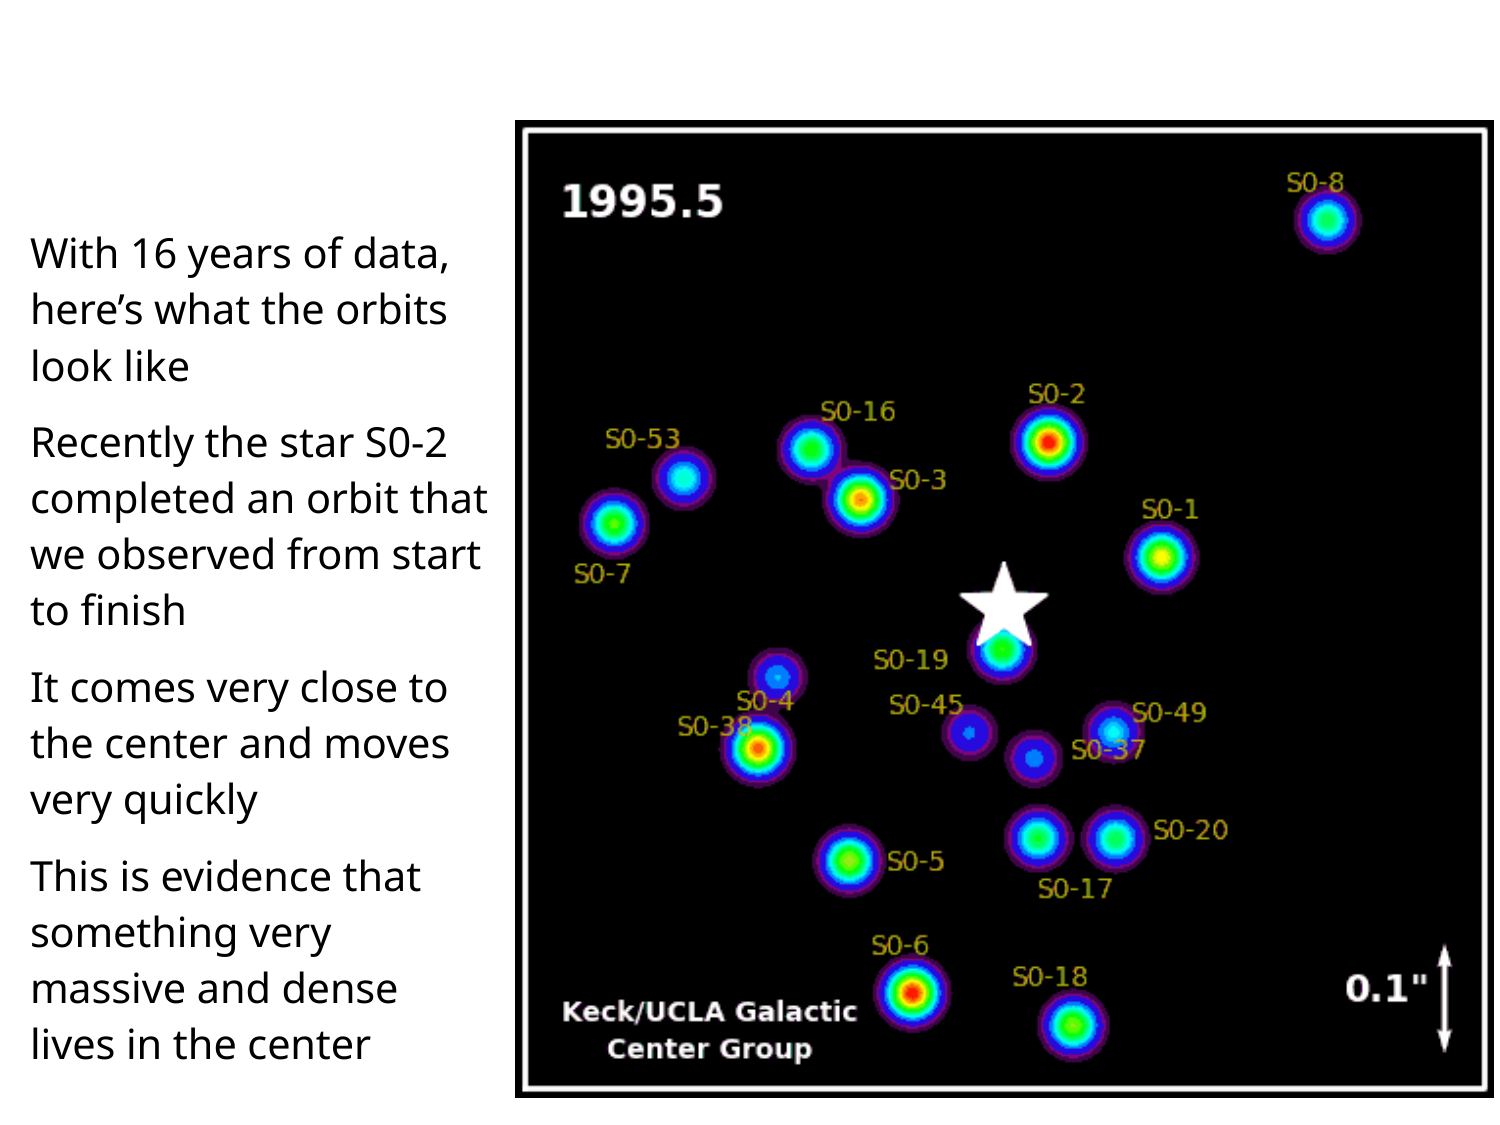

# With 16 years of data, here’s what the orbits look like
Recently the star S0-2 completed an orbit that we observed from start to finish
It comes very close to the center and moves very quickly
This is evidence that something very massive and dense lives in the center